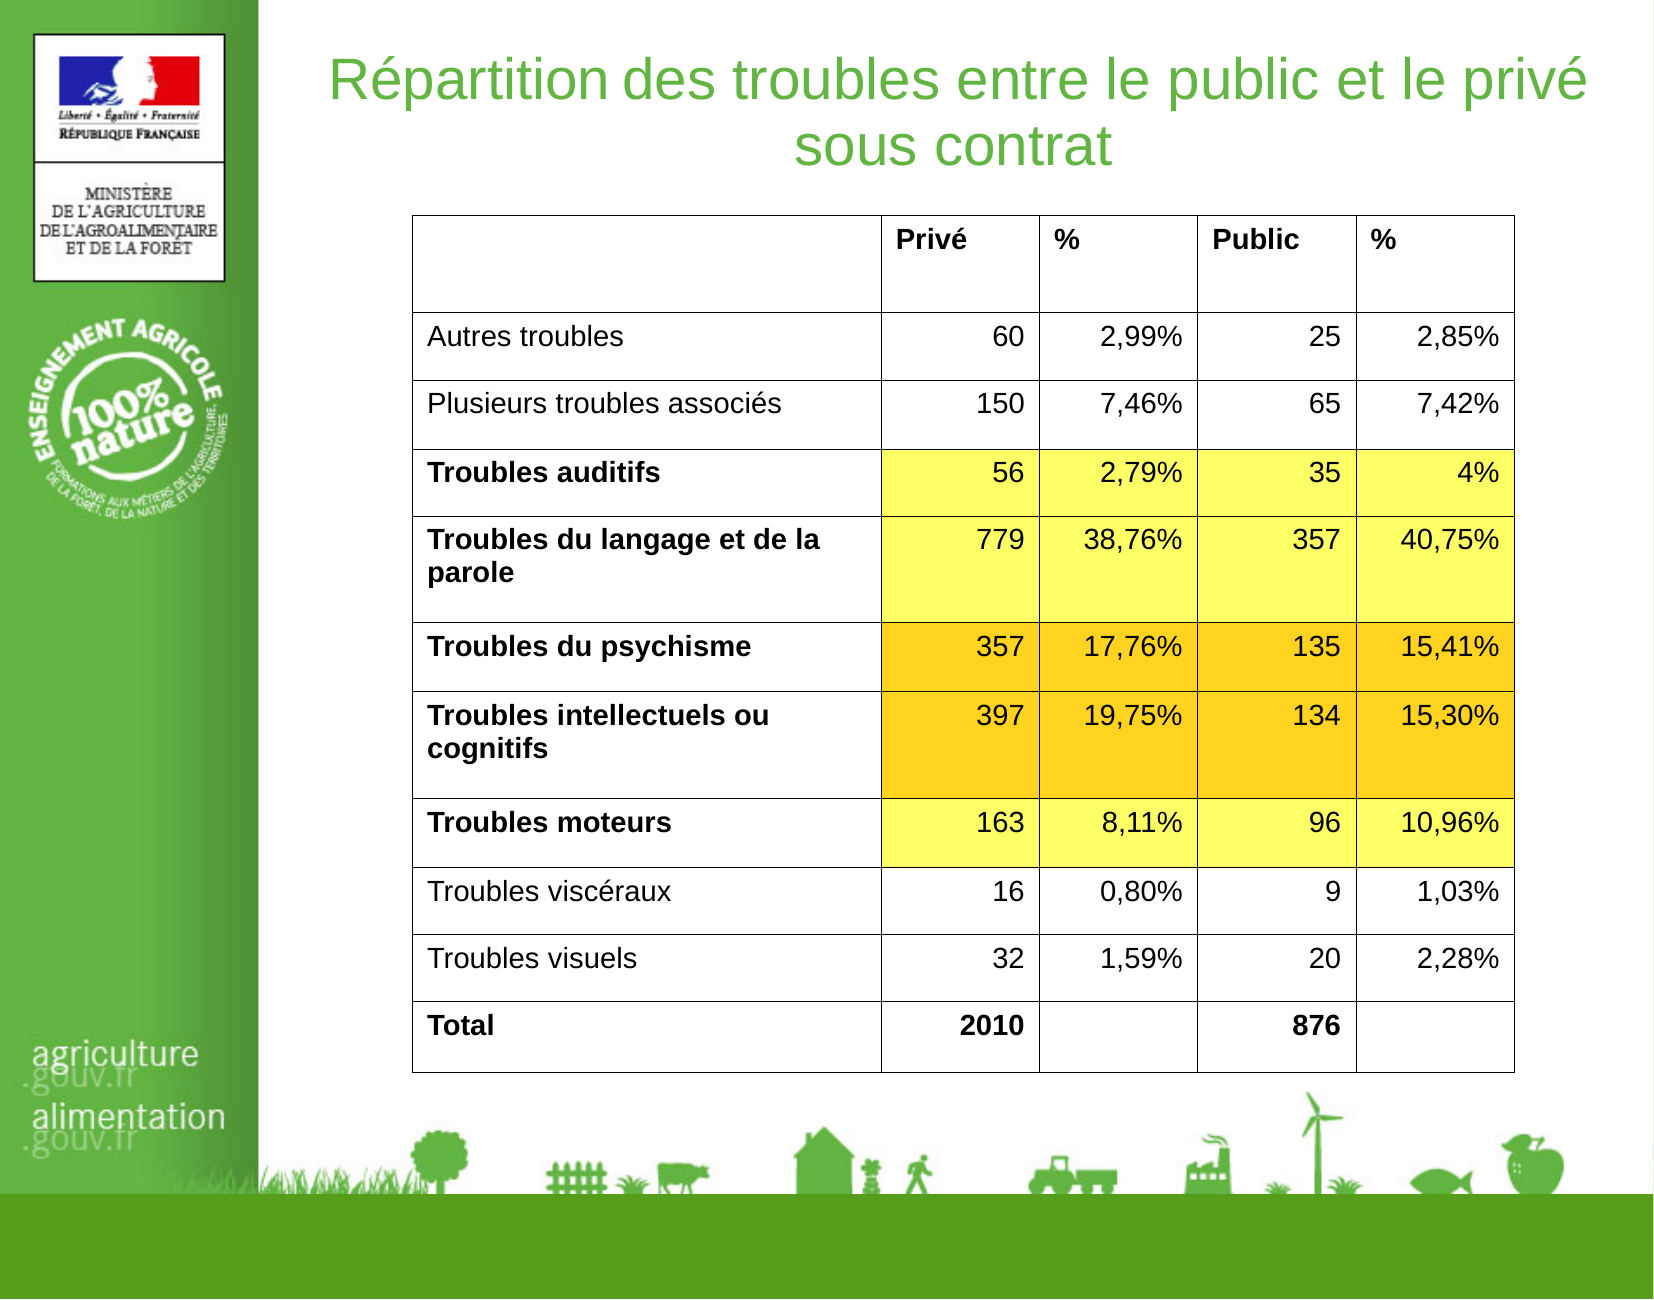

# Répartition des troubles entre le public et le privé sous contrat
| | Privé | % | Public | % |
| --- | --- | --- | --- | --- |
| Autres troubles | 60 | 2,99% | 25 | 2,85% |
| Plusieurs troubles associés | 150 | 7,46% | 65 | 7,42% |
| Troubles auditifs | 56 | 2,79% | 35 | 4% |
| Troubles du langage et de la parole | 779 | 38,76% | 357 | 40,75% |
| Troubles du psychisme | 357 | 17,76% | 135 | 15,41% |
| Troubles intellectuels ou cognitifs | 397 | 19,75% | 134 | 15,30% |
| Troubles moteurs | 163 | 8,11% | 96 | 10,96% |
| Troubles viscéraux | 16 | 0,80% | 9 | 1,03% |
| Troubles visuels | 32 | 1,59% | 20 | 2,28% |
| Total | 2010 | | 876 | |